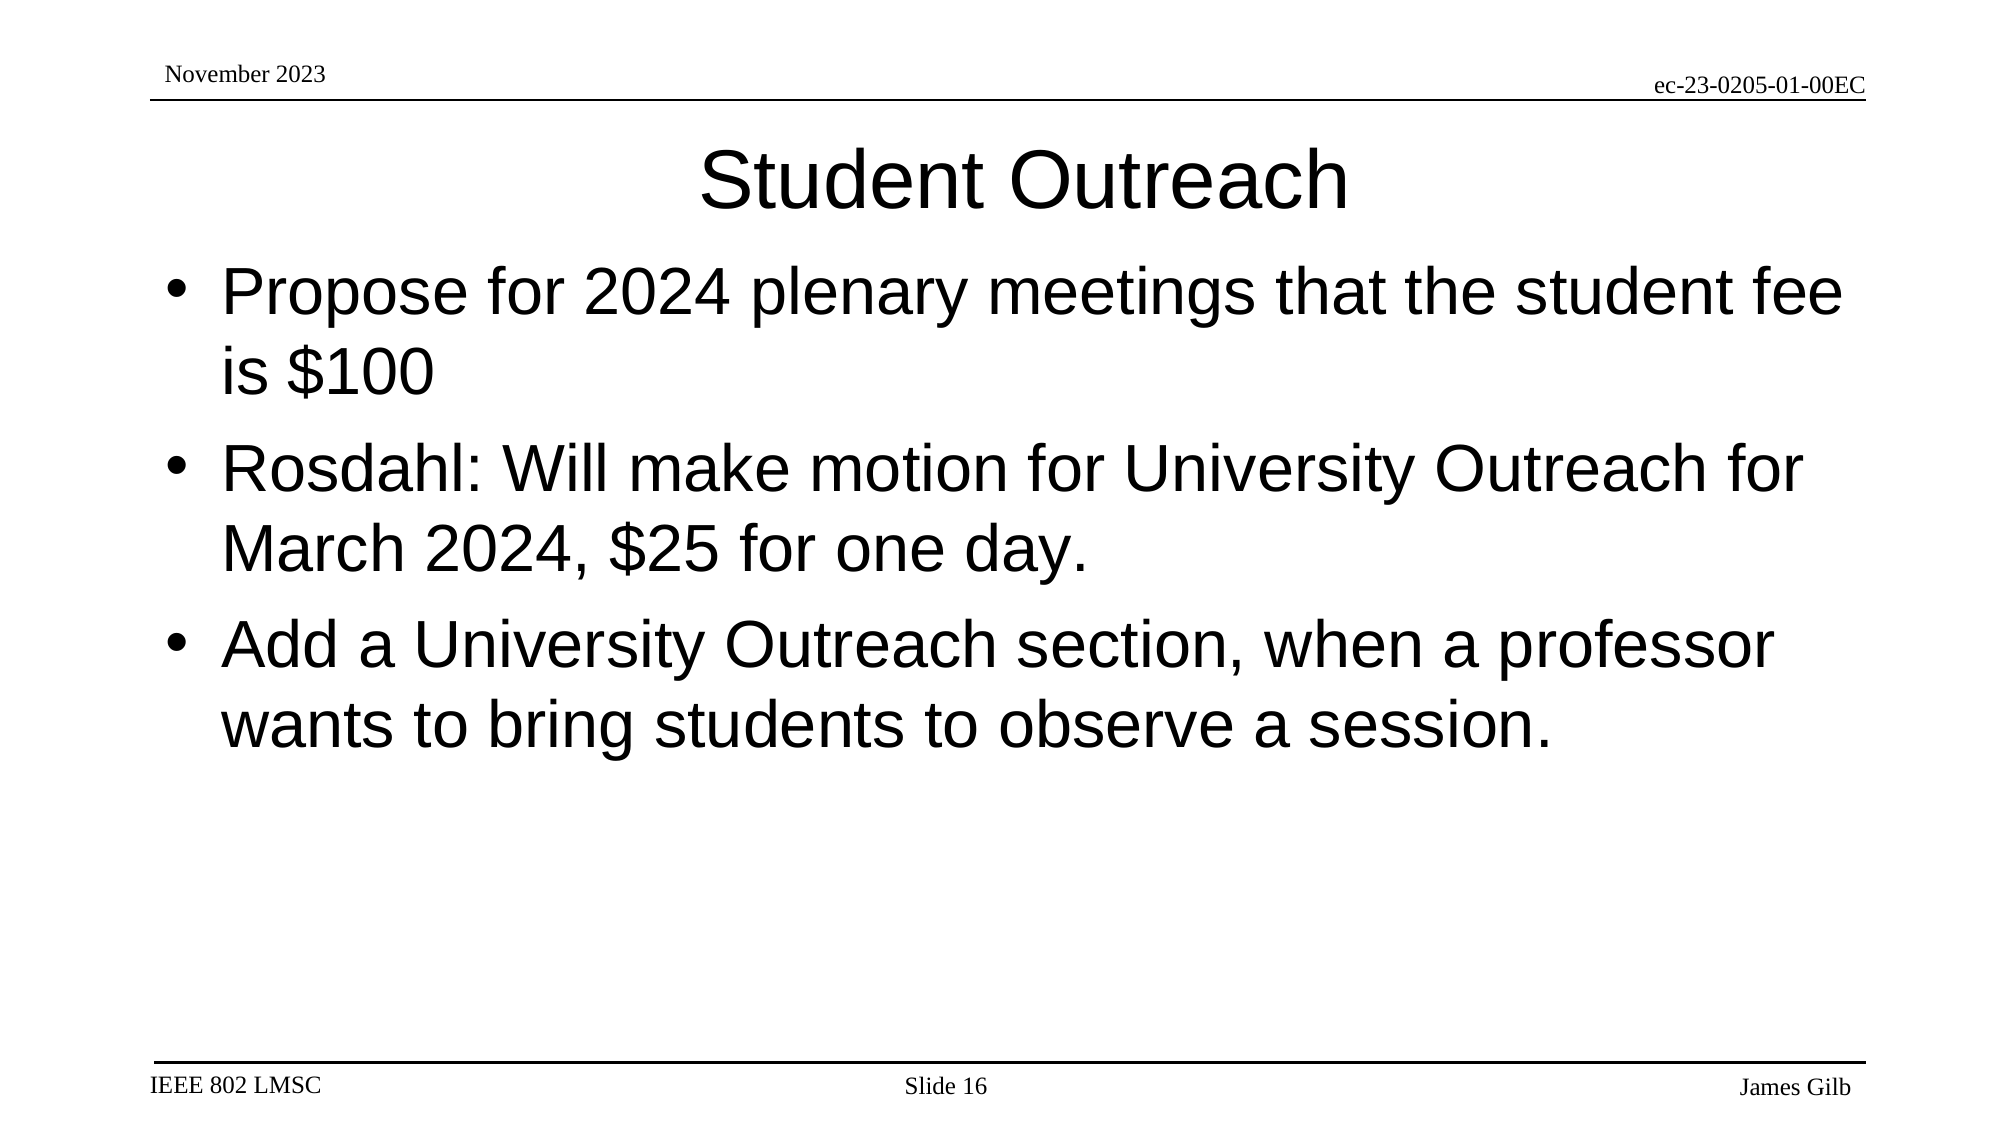

# Student Outreach
Propose for 2024 plenary meetings that the student fee is $100
Rosdahl: Will make motion for University Outreach for March 2024, $25 for one day.
Add a University Outreach section, when a professor wants to bring students to observe a session.
16